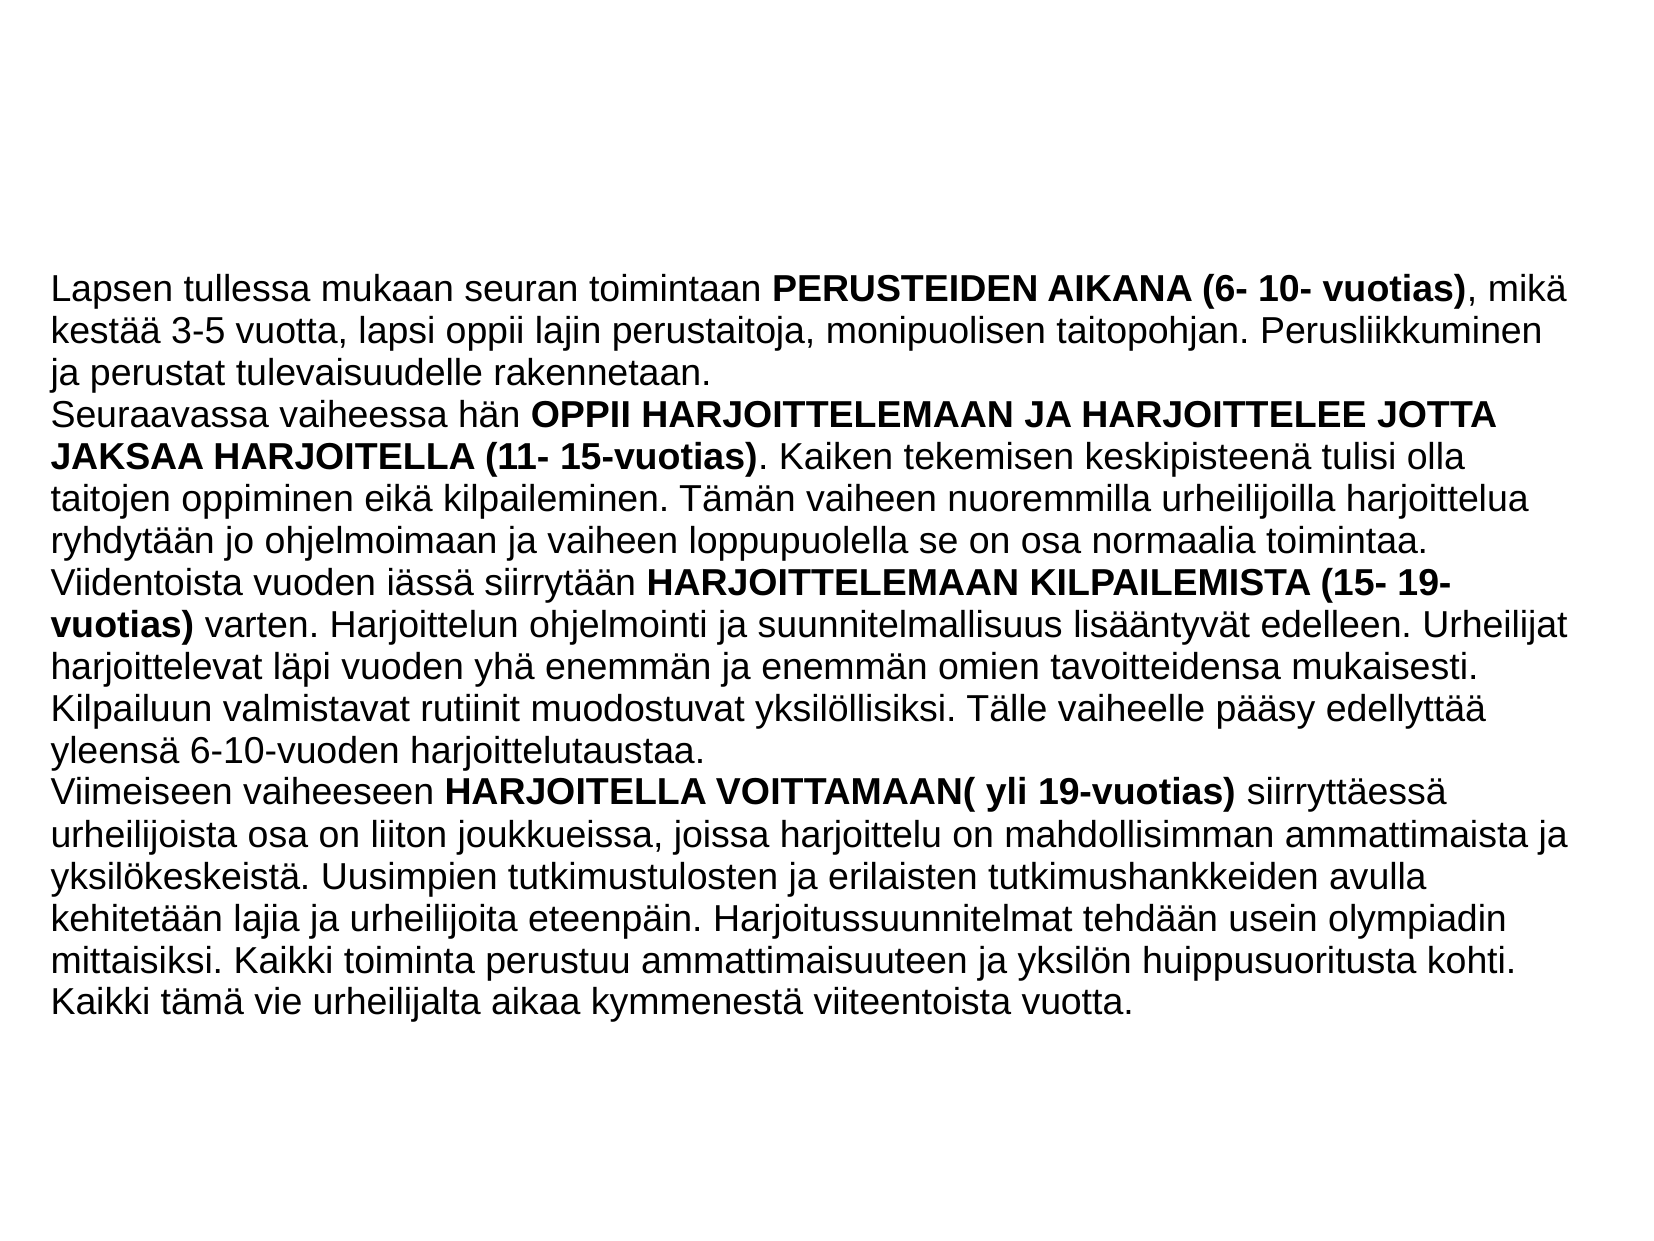

Lapsen tullessa mukaan seuran toimintaan PERUSTEIDEN AIKANA (6- 10- vuotias), mikä kestää 3-5 vuotta, lapsi oppii lajin perustaitoja, monipuolisen taitopohjan. Perusliikkuminen ja perustat tulevaisuudelle rakennetaan.
Seuraavassa vaiheessa hän OPPII HARJOITTELEMAAN JA HARJOITTELEE JOTTA JAKSAA HARJOITELLA (11- 15-vuotias). Kaiken tekemisen keskipisteenä tulisi olla taitojen oppiminen eikä kilpaileminen. Tämän vaiheen nuoremmilla urheilijoilla harjoittelua ryhdytään jo ohjelmoimaan ja vaiheen loppupuolella se on osa normaalia toimintaa.
Viidentoista vuoden iässä siirrytään HARJOITTELEMAAN KILPAILEMISTA (15- 19- vuotias) varten. Harjoittelun ohjelmointi ja suunnitelmallisuus lisääntyvät edelleen. Urheilijat harjoittelevat läpi vuoden yhä enemmän ja enemmän omien tavoitteidensa mukaisesti. Kilpailuun valmistavat rutiinit muodostuvat yksilöllisiksi. Tälle vaiheelle pääsy edellyttää yleensä 6-10-vuoden harjoittelutaustaa.
Viimeiseen vaiheeseen HARJOITELLA VOITTAMAAN( yli 19-vuotias) siirryttäessä urheilijoista osa on liiton joukkueissa, joissa harjoittelu on mahdollisimman ammattimaista ja yksilökeskeistä. Uusimpien tutkimustulosten ja erilaisten tutkimushankkeiden avulla kehitetään lajia ja urheilijoita eteenpäin. Harjoitussuunnitelmat tehdään usein olympiadin mittaisiksi. Kaikki toiminta perustuu ammattimaisuuteen ja yksilön huippusuoritusta kohti. Kaikki tämä vie urheilijalta aikaa kymmenestä viiteentoista vuotta.